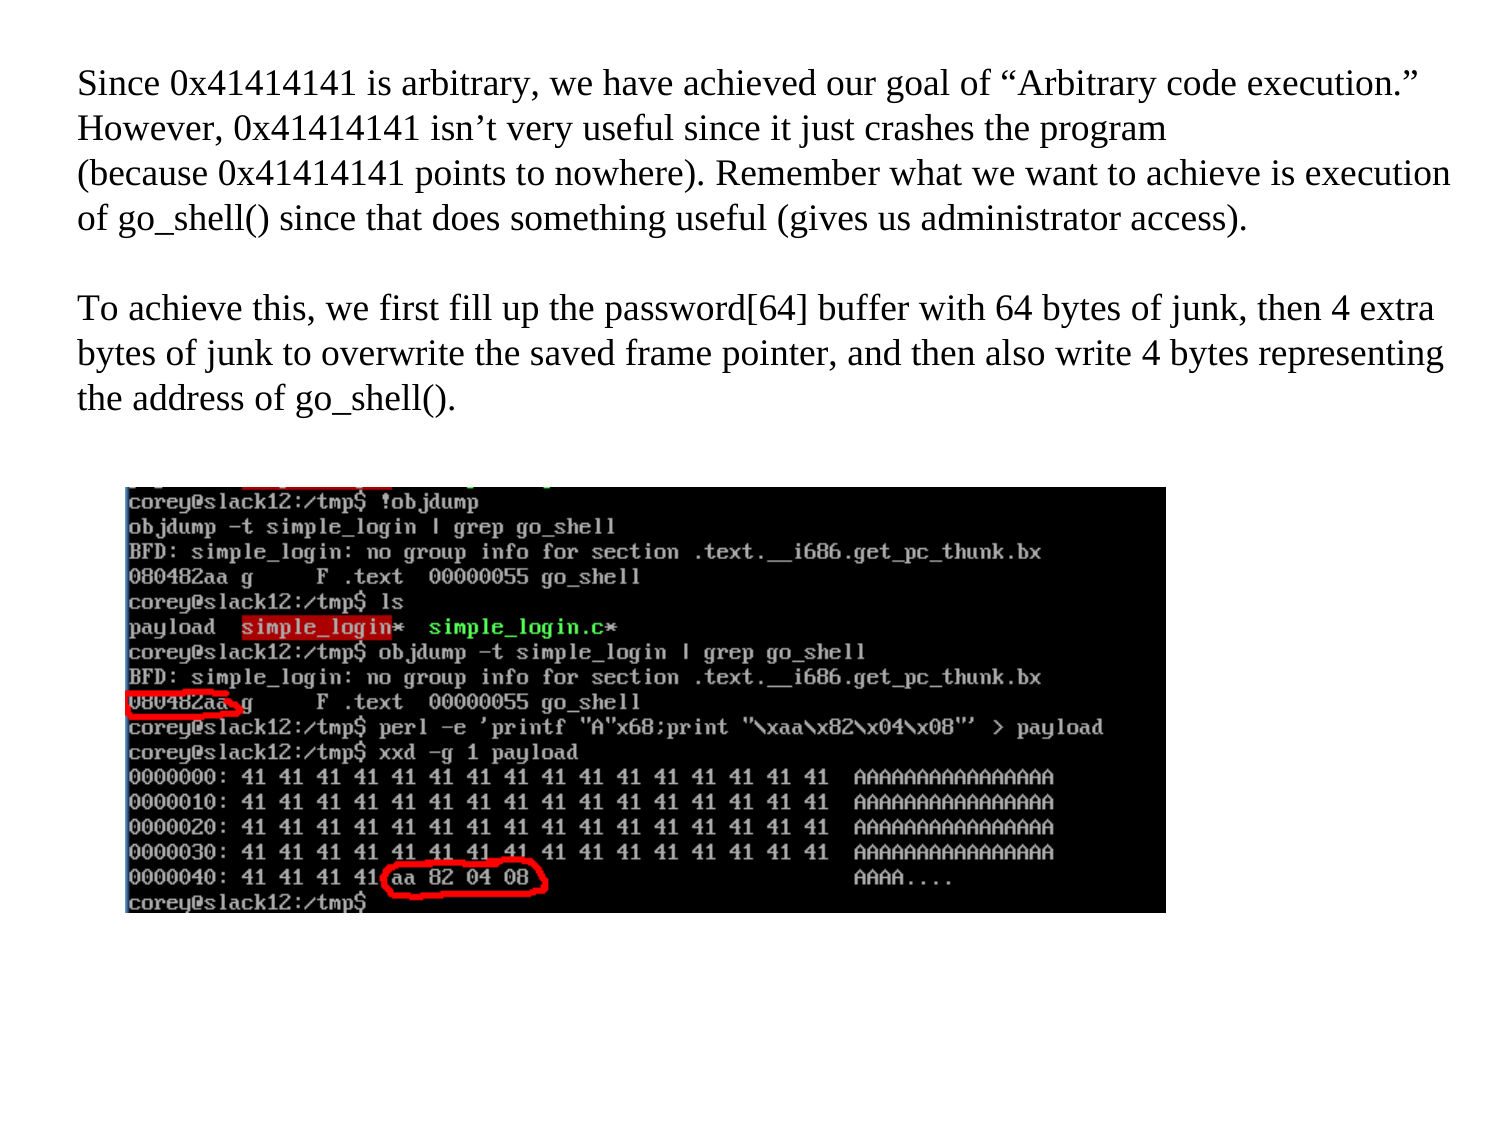

Since 0x41414141 is arbitrary, we have achieved our goal of “Arbitrary code execution.”
However, 0x41414141 isn’t very useful since it just crashes the program
(because 0x41414141 points to nowhere). Remember what we want to achieve is execution of go_shell() since that does something useful (gives us administrator access).
To achieve this, we first fill up the password[64] buffer with 64 bytes of junk, then 4 extra bytes of junk to overwrite the saved frame pointer, and then also write 4 bytes representing the address of go_shell().